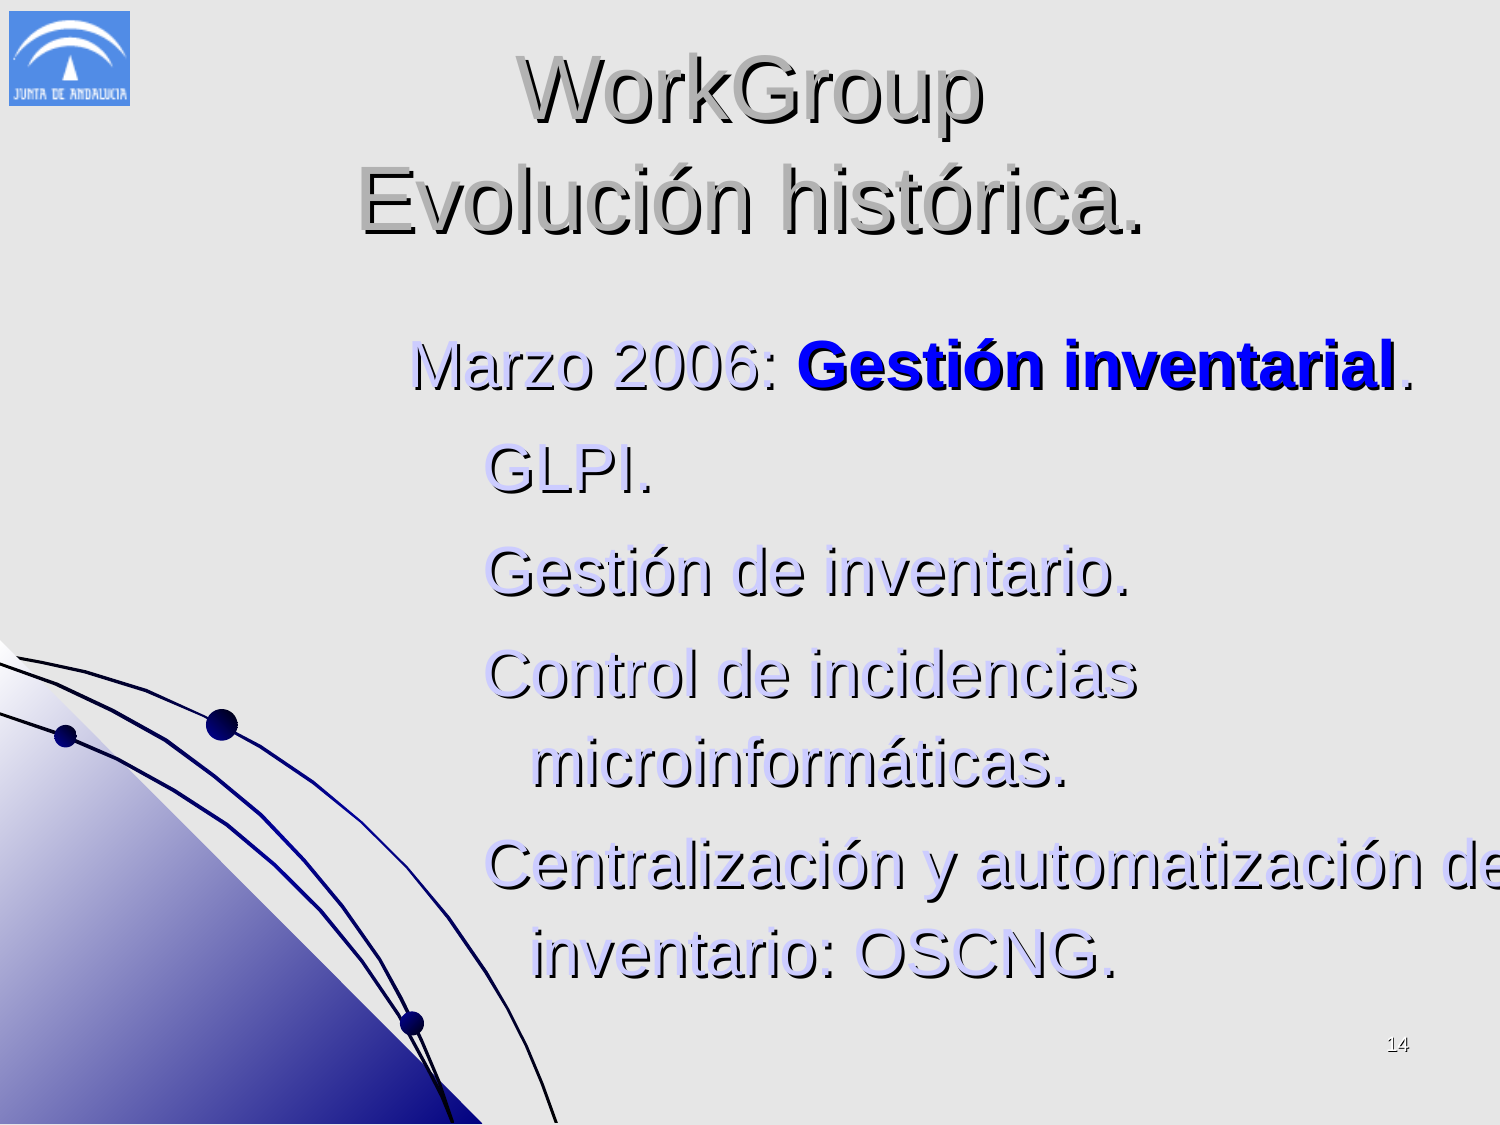

# WorkGroup Evolución histórica.
Marzo 2006: Gestión inventarial.
GLPI.
Gestión de inventario.
Control de incidencias microinformáticas.
Centralización y automatización de inventario: OSCNG.
14